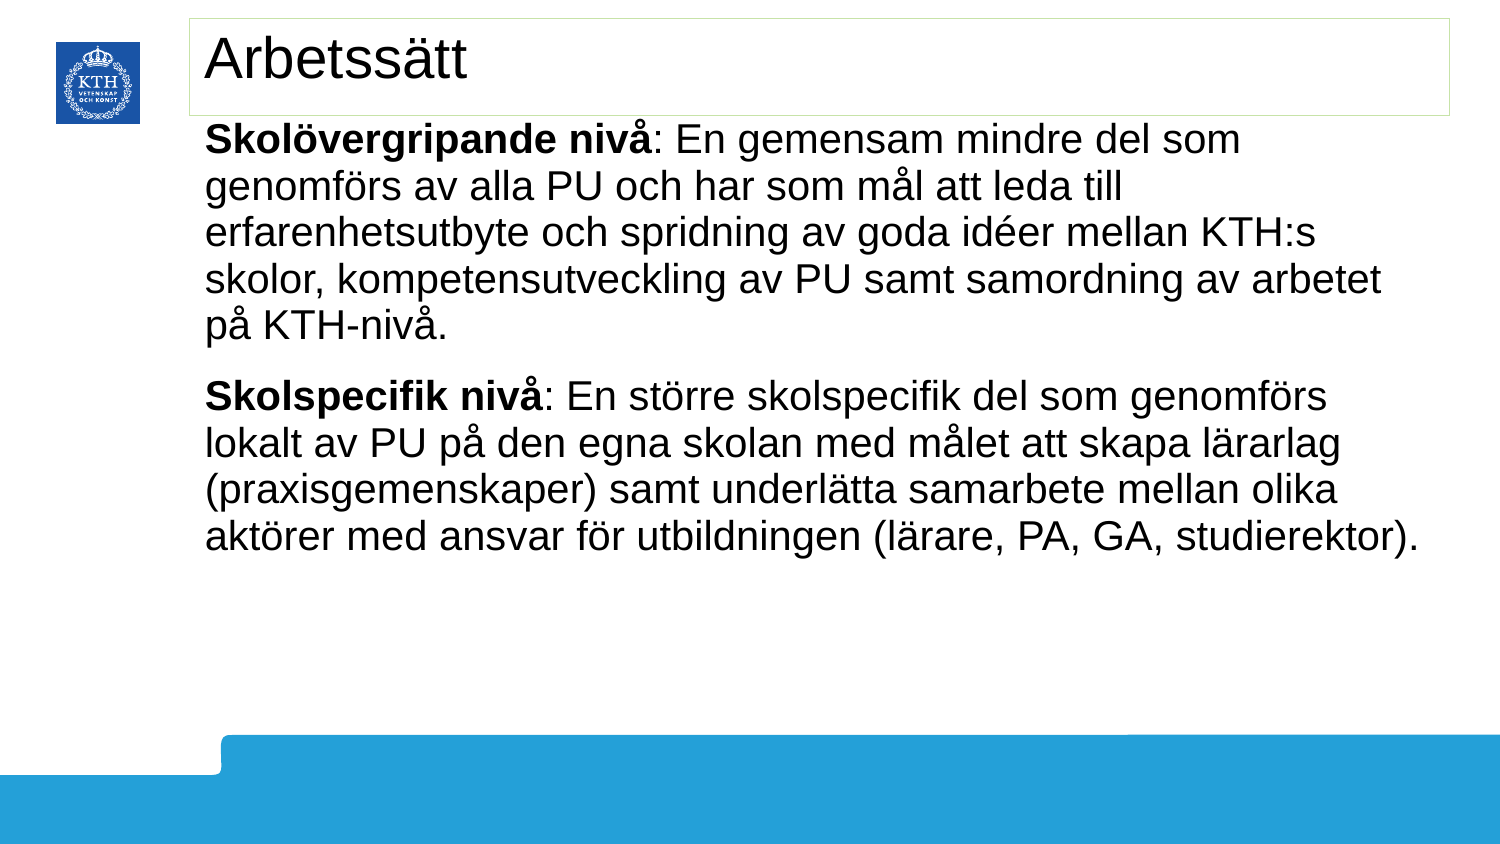

Arbetssätt
Skolövergripande nivå: En gemensam mindre del som genomförs av alla PU och har som mål att leda till erfarenhetsutbyte och spridning av goda idéer mellan KTH:s skolor, kompetensutveckling av PU samt samordning av arbetet på KTH-nivå.
Skolspecifik nivå: En större skolspecifik del som genomförs lokalt av PU på den egna skolan med målet att skapa lärarlag (praxisgemenskaper) samt underlätta samarbete mellan olika aktörer med ansvar för utbildningen (lärare, PA, GA, studierektor).